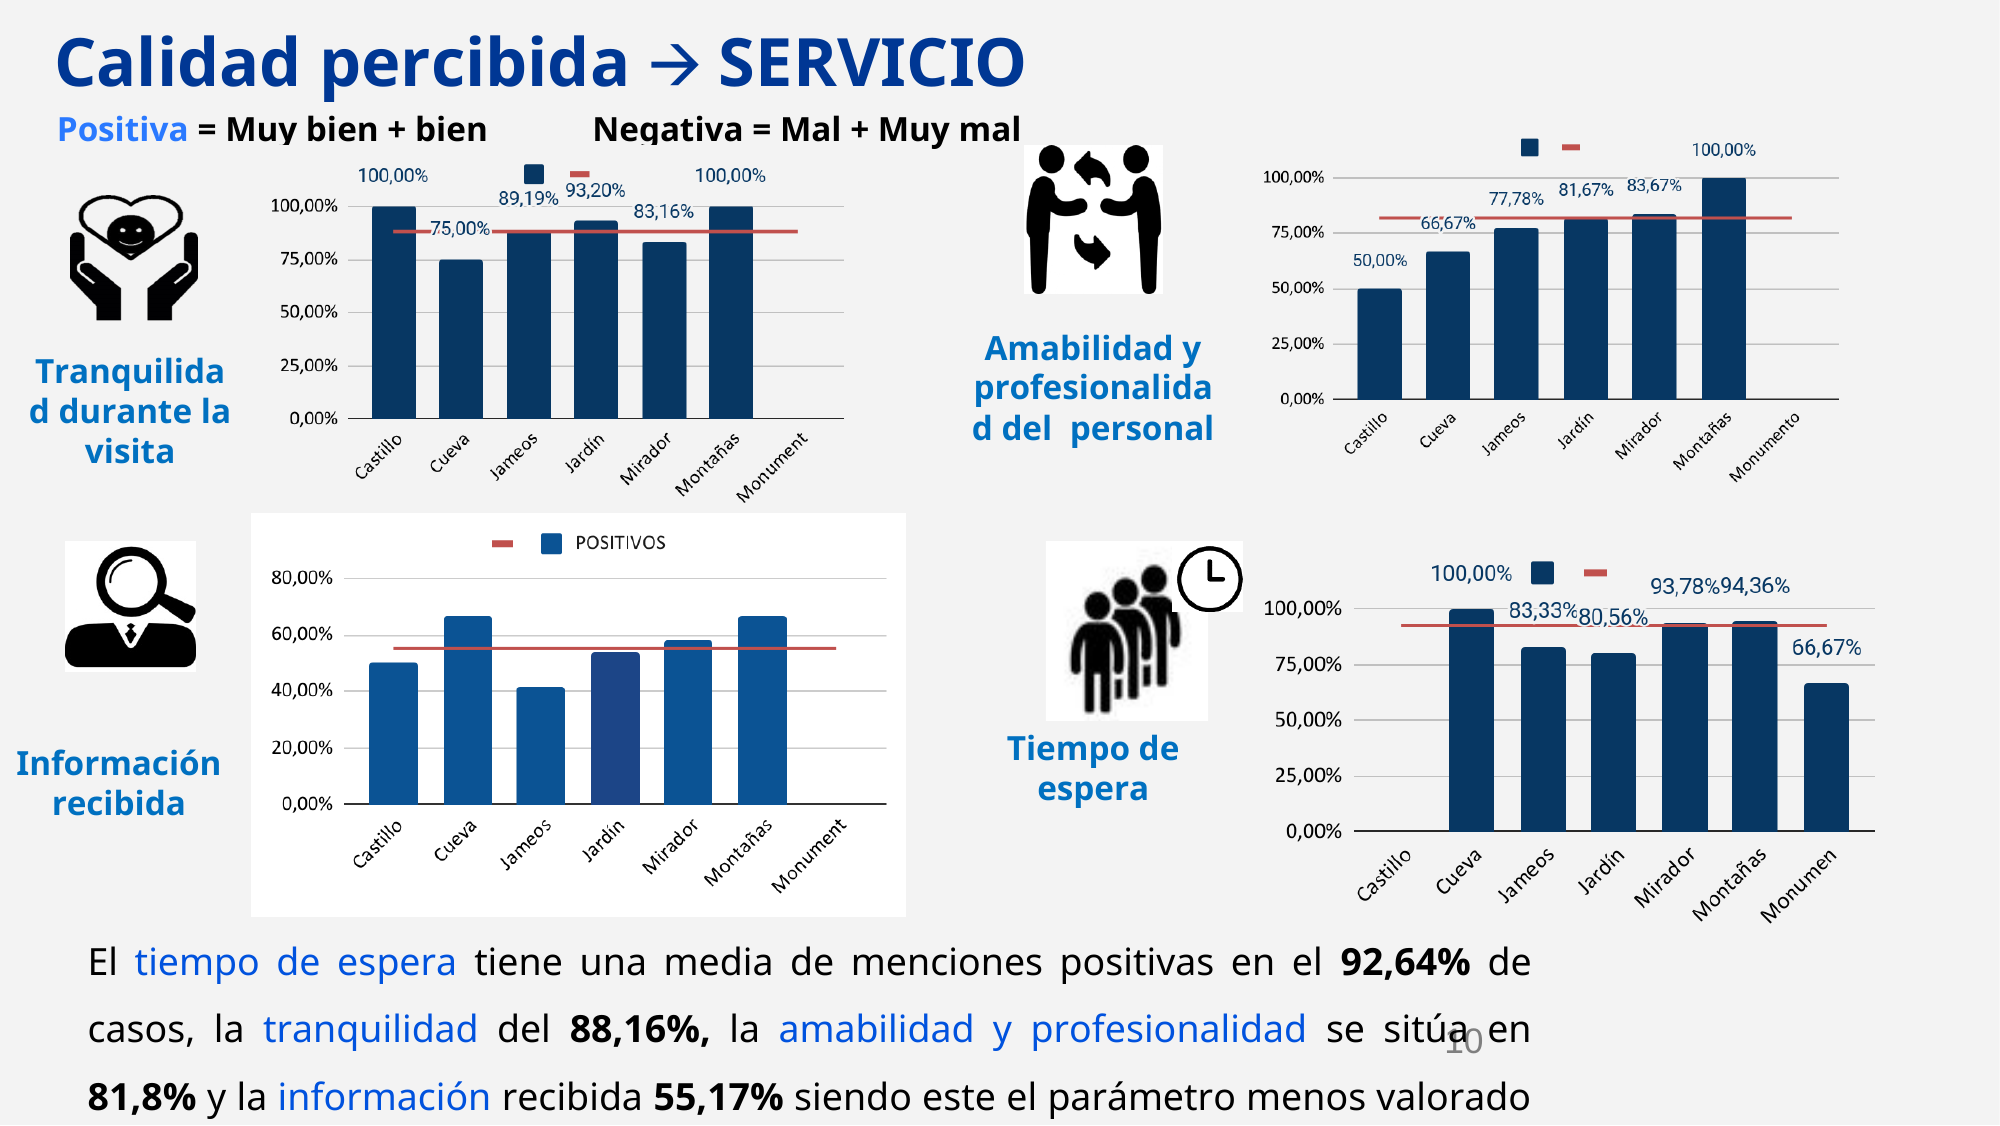

Calidad percibida 🡪 SERVICIO
Positiva = Muy bien + bien Negativa = Mal + Muy mal
Amabilidad y profesionalidad del personal
Tranquilidad durante la visita
Tiempo de espera
Información recibida
El tiempo de espera tiene una media de menciones positivas en el 92,64% de casos, la tranquilidad del 88,16%, la amabilidad y profesionalidad se sitúa en 81,8% y la información recibida 55,17% siendo este el parámetro menos valorado en su conjunto.